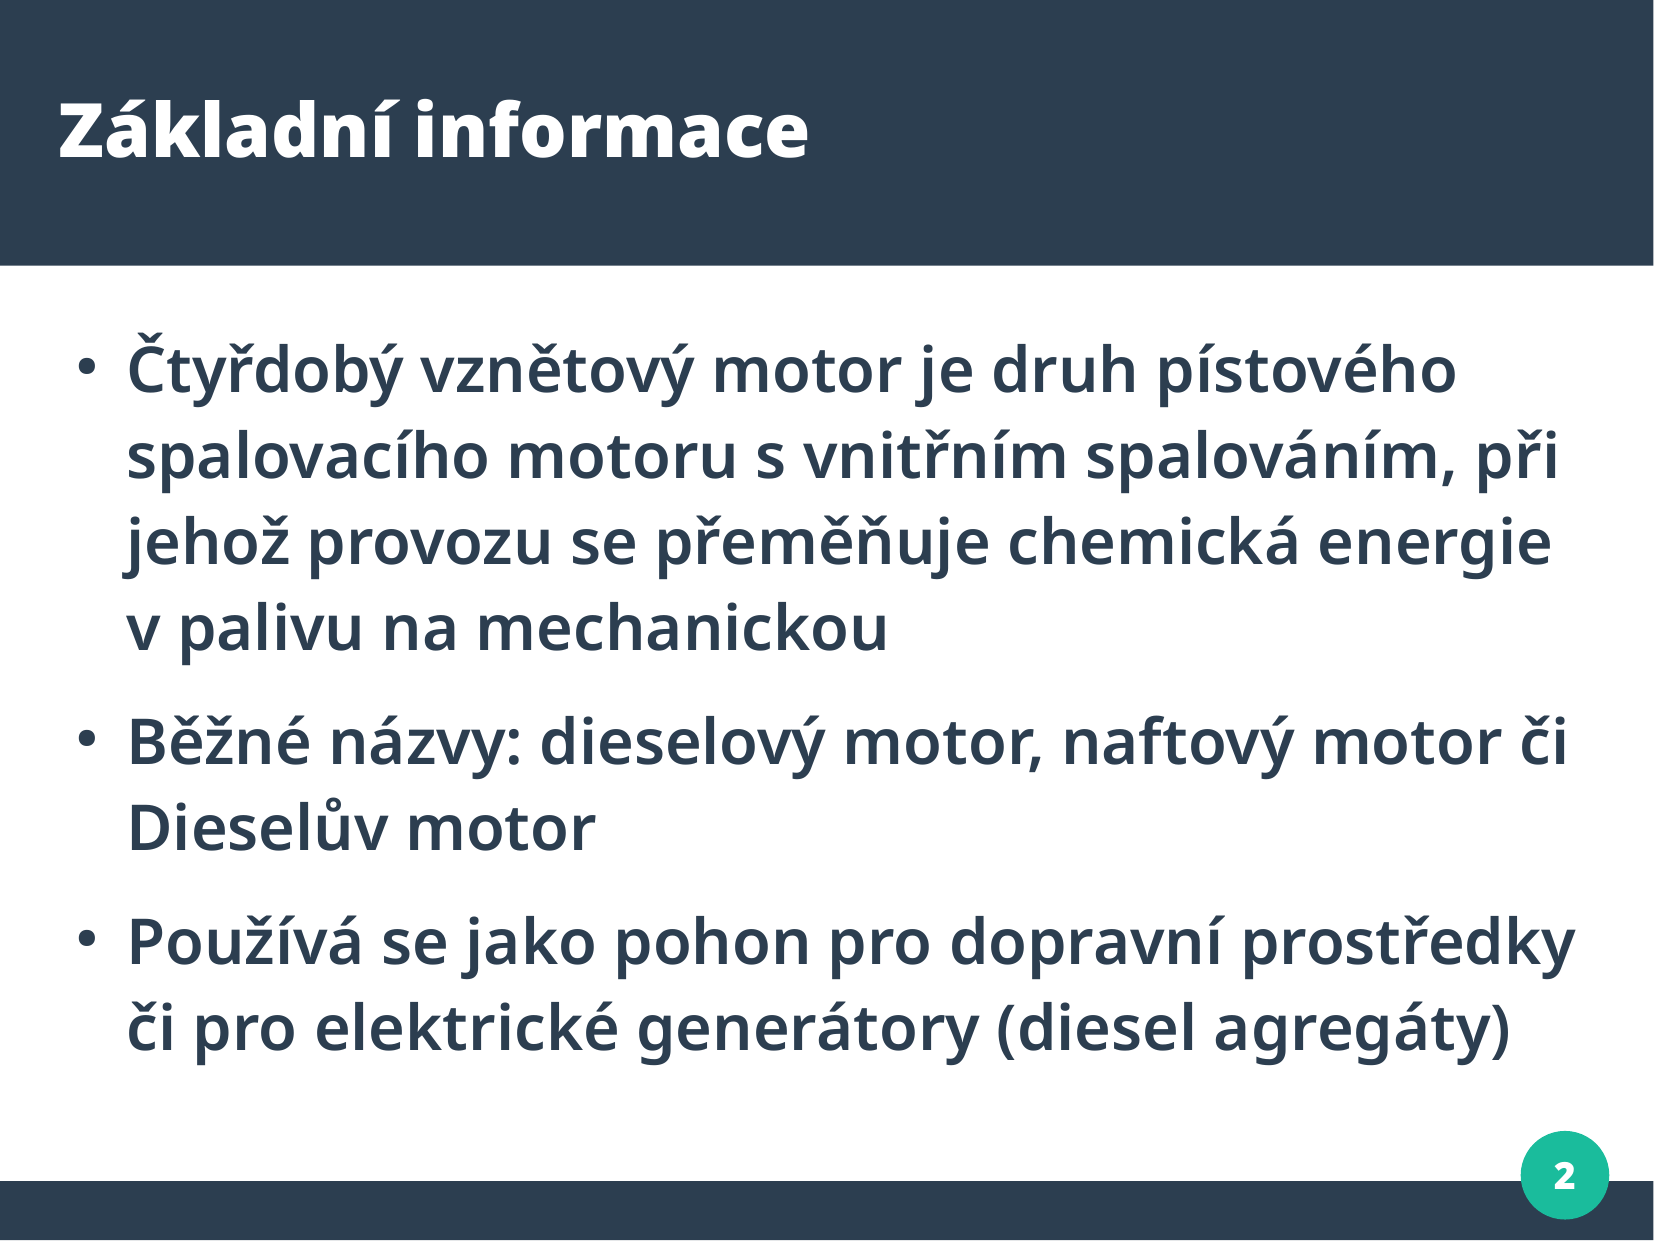

# Základní informace
Čtyřdobý vznětový motor je druh pístového spalovacího motoru s vnitřním spalováním, při jehož provozu se přeměňuje chemická energie v palivu na mechanickou
Běžné názvy: dieselový motor, naftový motor či Dieselův motor
Používá se jako pohon pro dopravní prostředky či pro elektrické generátory (diesel agregáty)
2